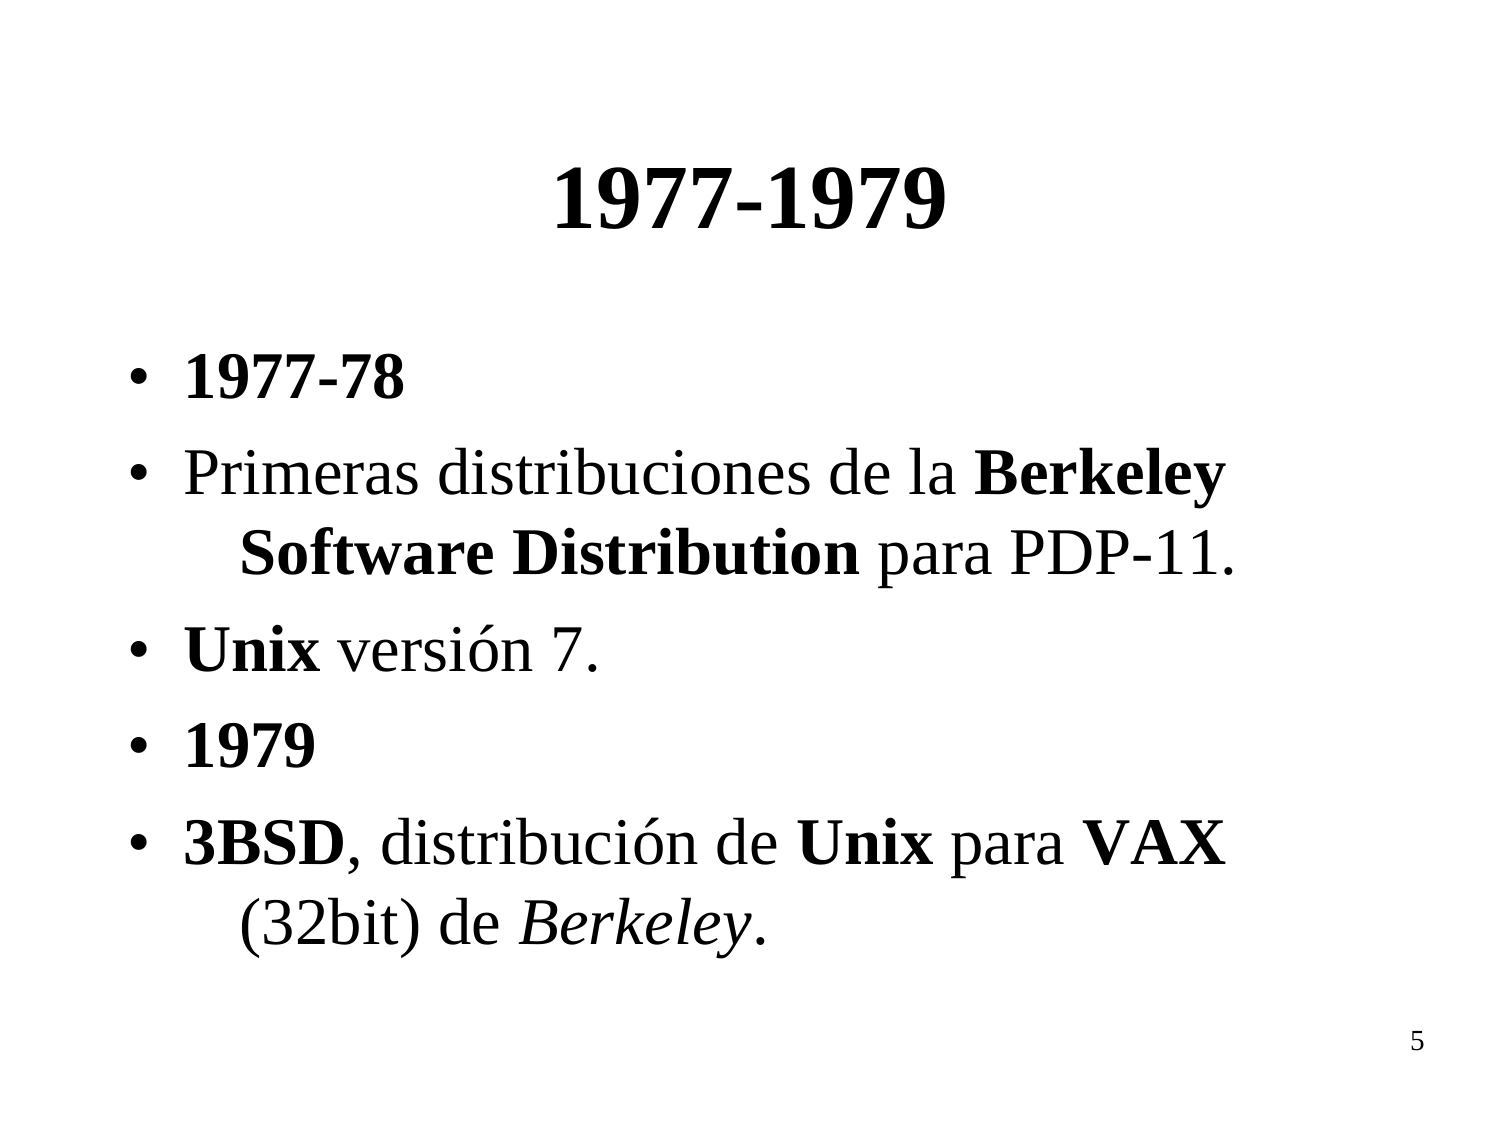

# 1977-1979
1977-78
Primeras distribuciones de la Berkeley Software Distribution para PDP-11.
Unix versión 7.
1979
3BSD, distribución de Unix para VAX (32bit) de Berkeley.
5